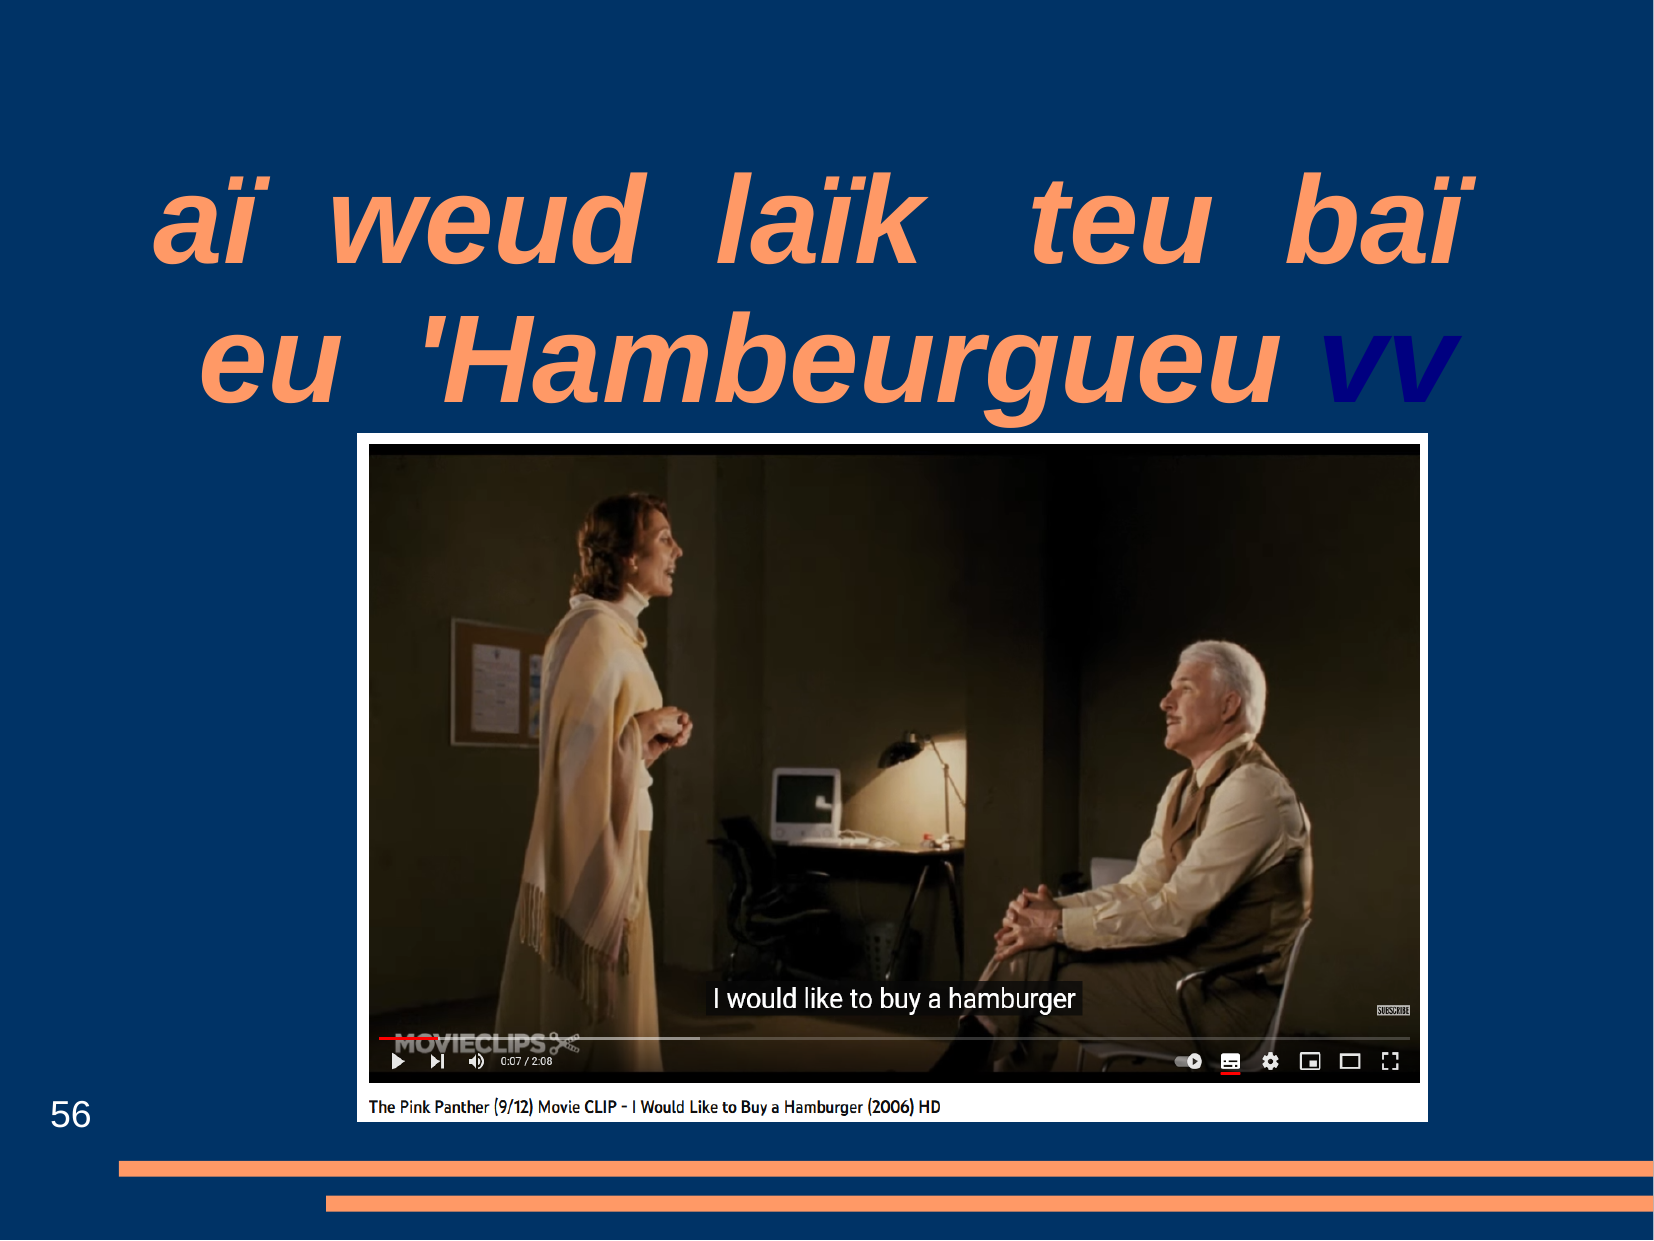

# aï weud laïk teu baï eu 'Hambeurgueu vv